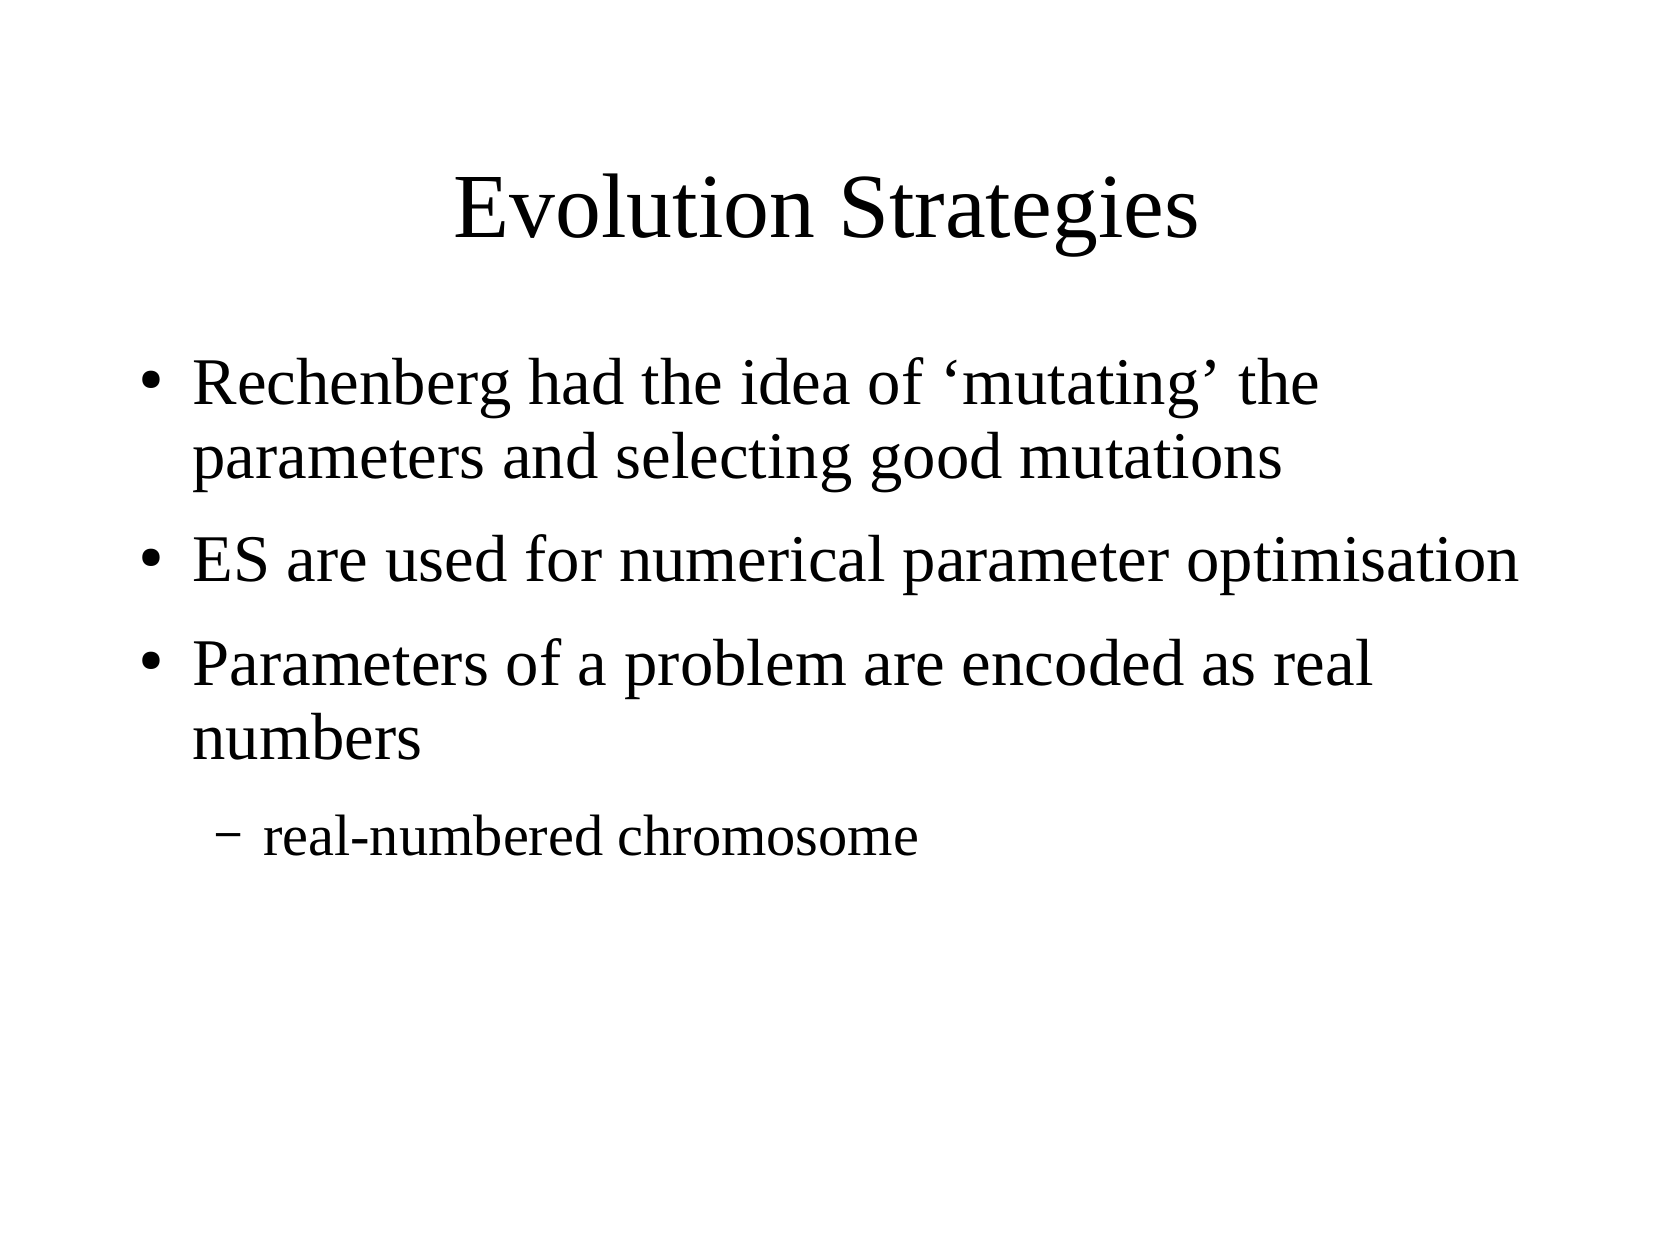

# Evolution Strategies
Rechenberg had the idea of ‘mutating’ the parameters and selecting good mutations
ES are used for numerical parameter optimisation
Parameters of a problem are encoded as real numbers
real-numbered chromosome